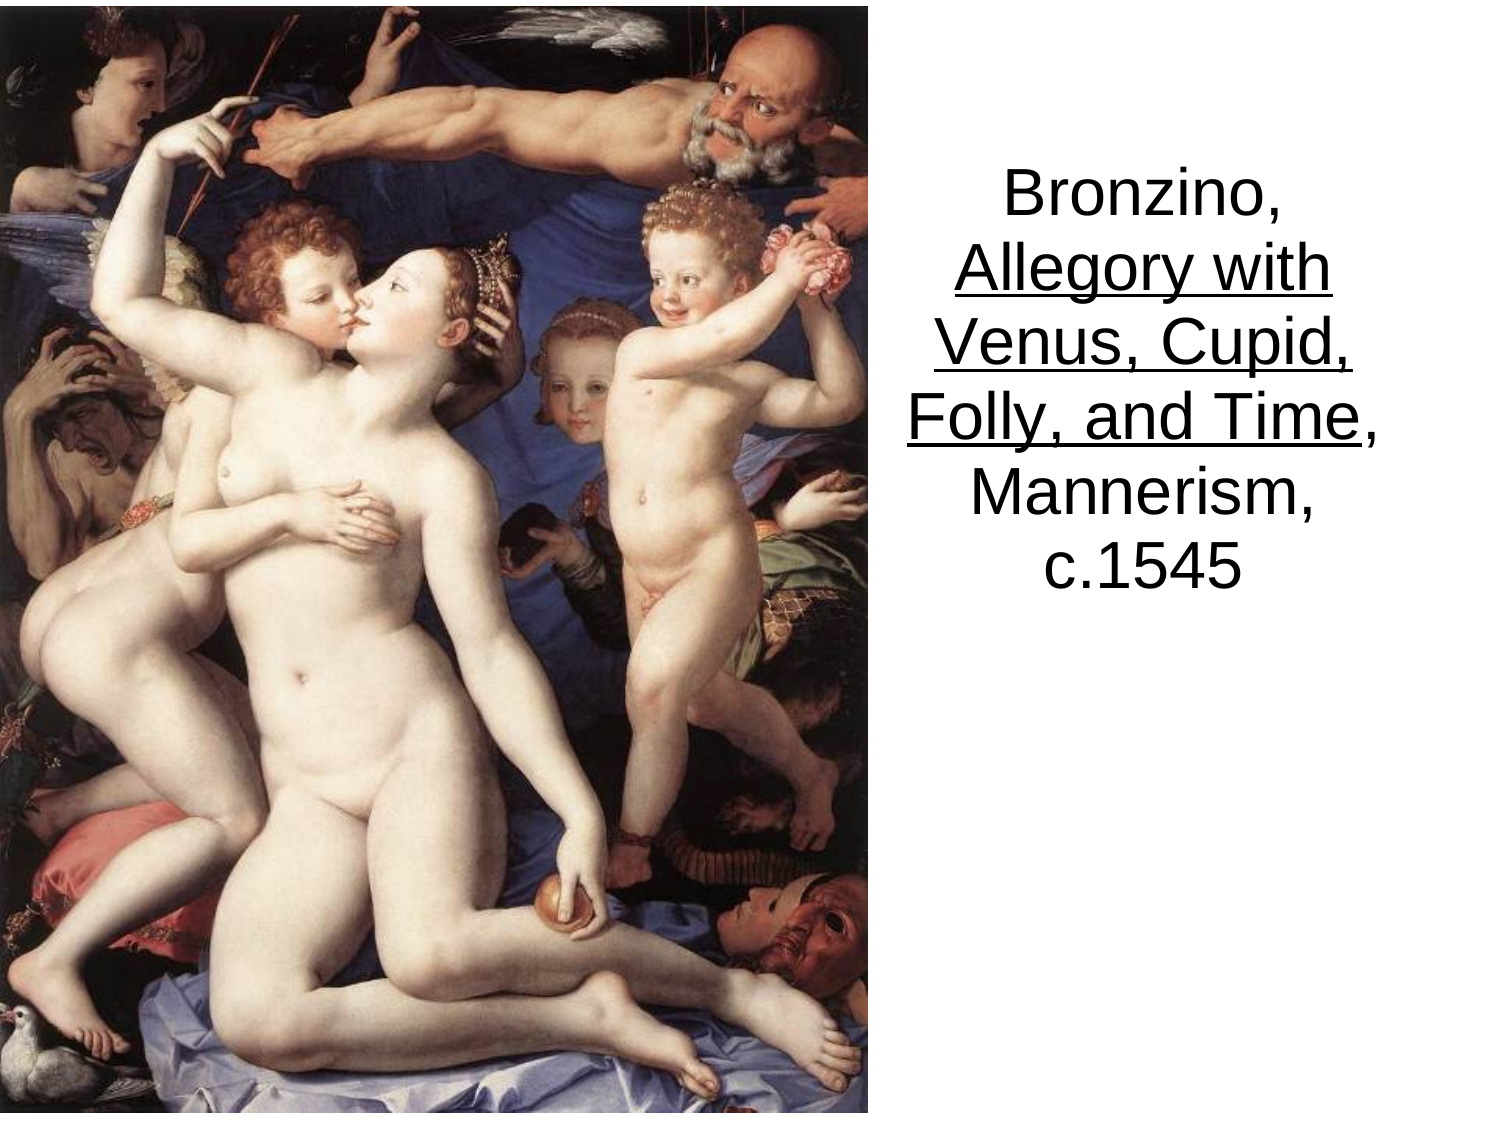

# Bronzino, Allegory with Venus, Cupid, Folly, and Time, Mannerism, c.1545